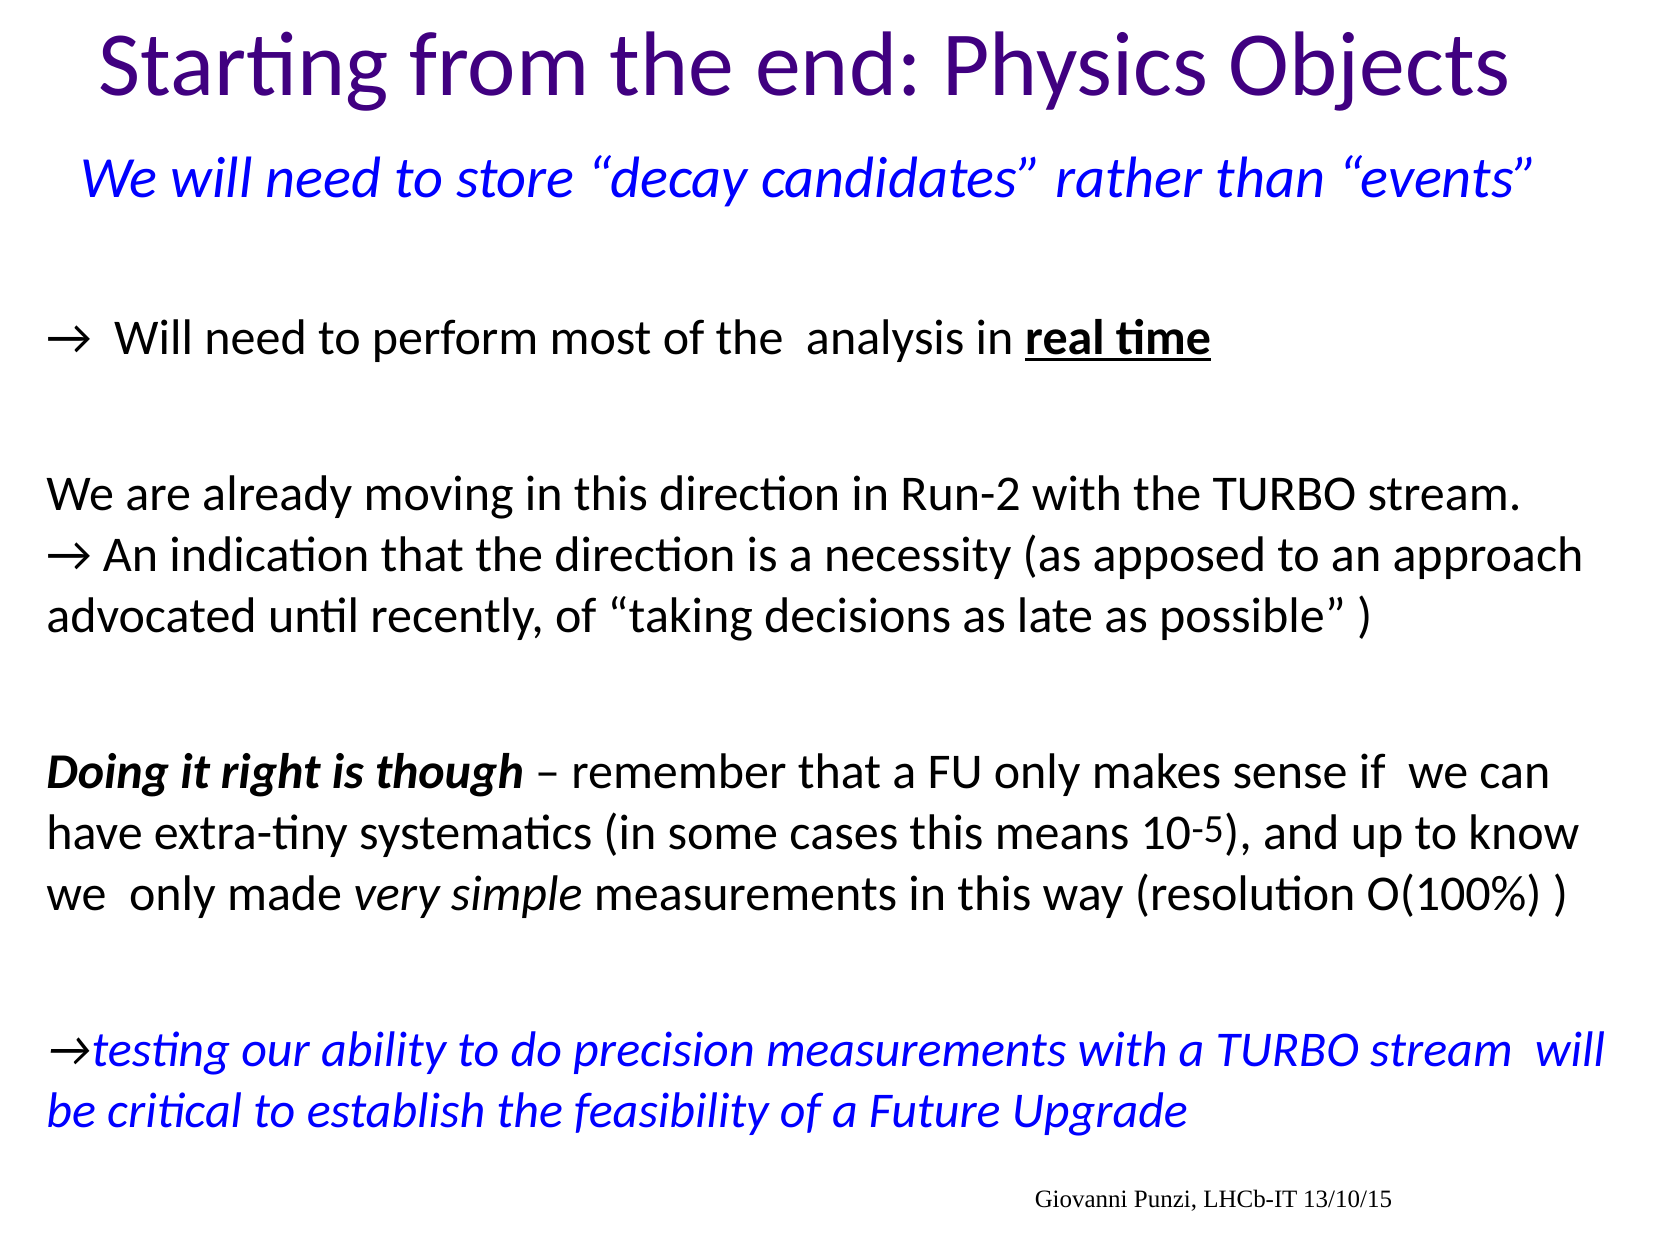

# Starting from the end: Physics Objects
We will need to store “decay candidates” rather than “events”
→ Will need to perform most of the analysis in real time
We are already moving in this direction in Run-2 with the TURBO stream.
→ An indication that the direction is a necessity (as apposed to an approach advocated until recently, of “taking decisions as late as possible” )
Doing it right is though – remember that a FU only makes sense if we can have extra-tiny systematics (in some cases this means 10-5), and up to know we only made very simple measurements in this way (resolution O(100%) )
→testing our ability to do precision measurements with a TURBO stream will be critical to establish the feasibility of a Future Upgrade
Giovanni Punzi, LHCb-IT 13/10/15